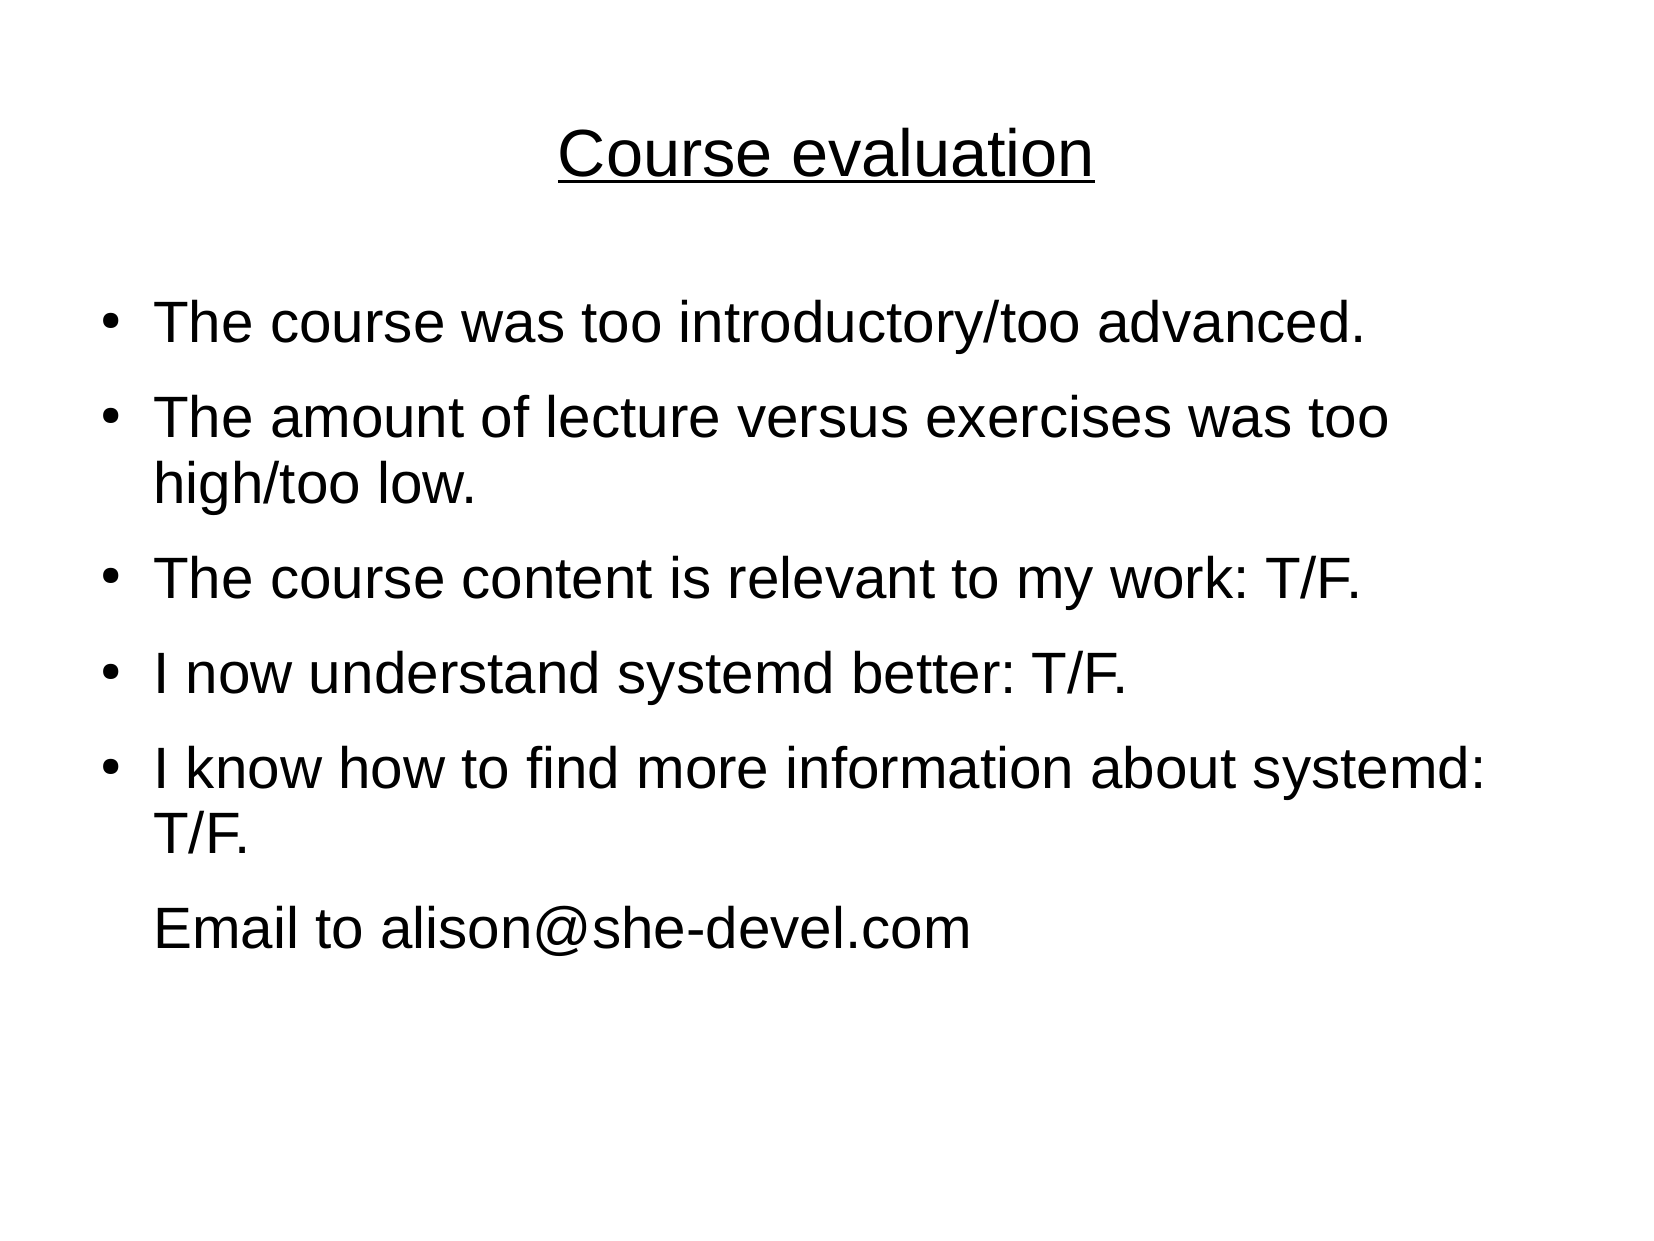

# Course evaluation
The course was too introductory/too advanced.
The amount of lecture versus exercises was too high/too low.
The course content is relevant to my work: T/F.
I now understand systemd better: T/F.
I know how to find more information about systemd: T/F.
Email to alison@she-devel.com